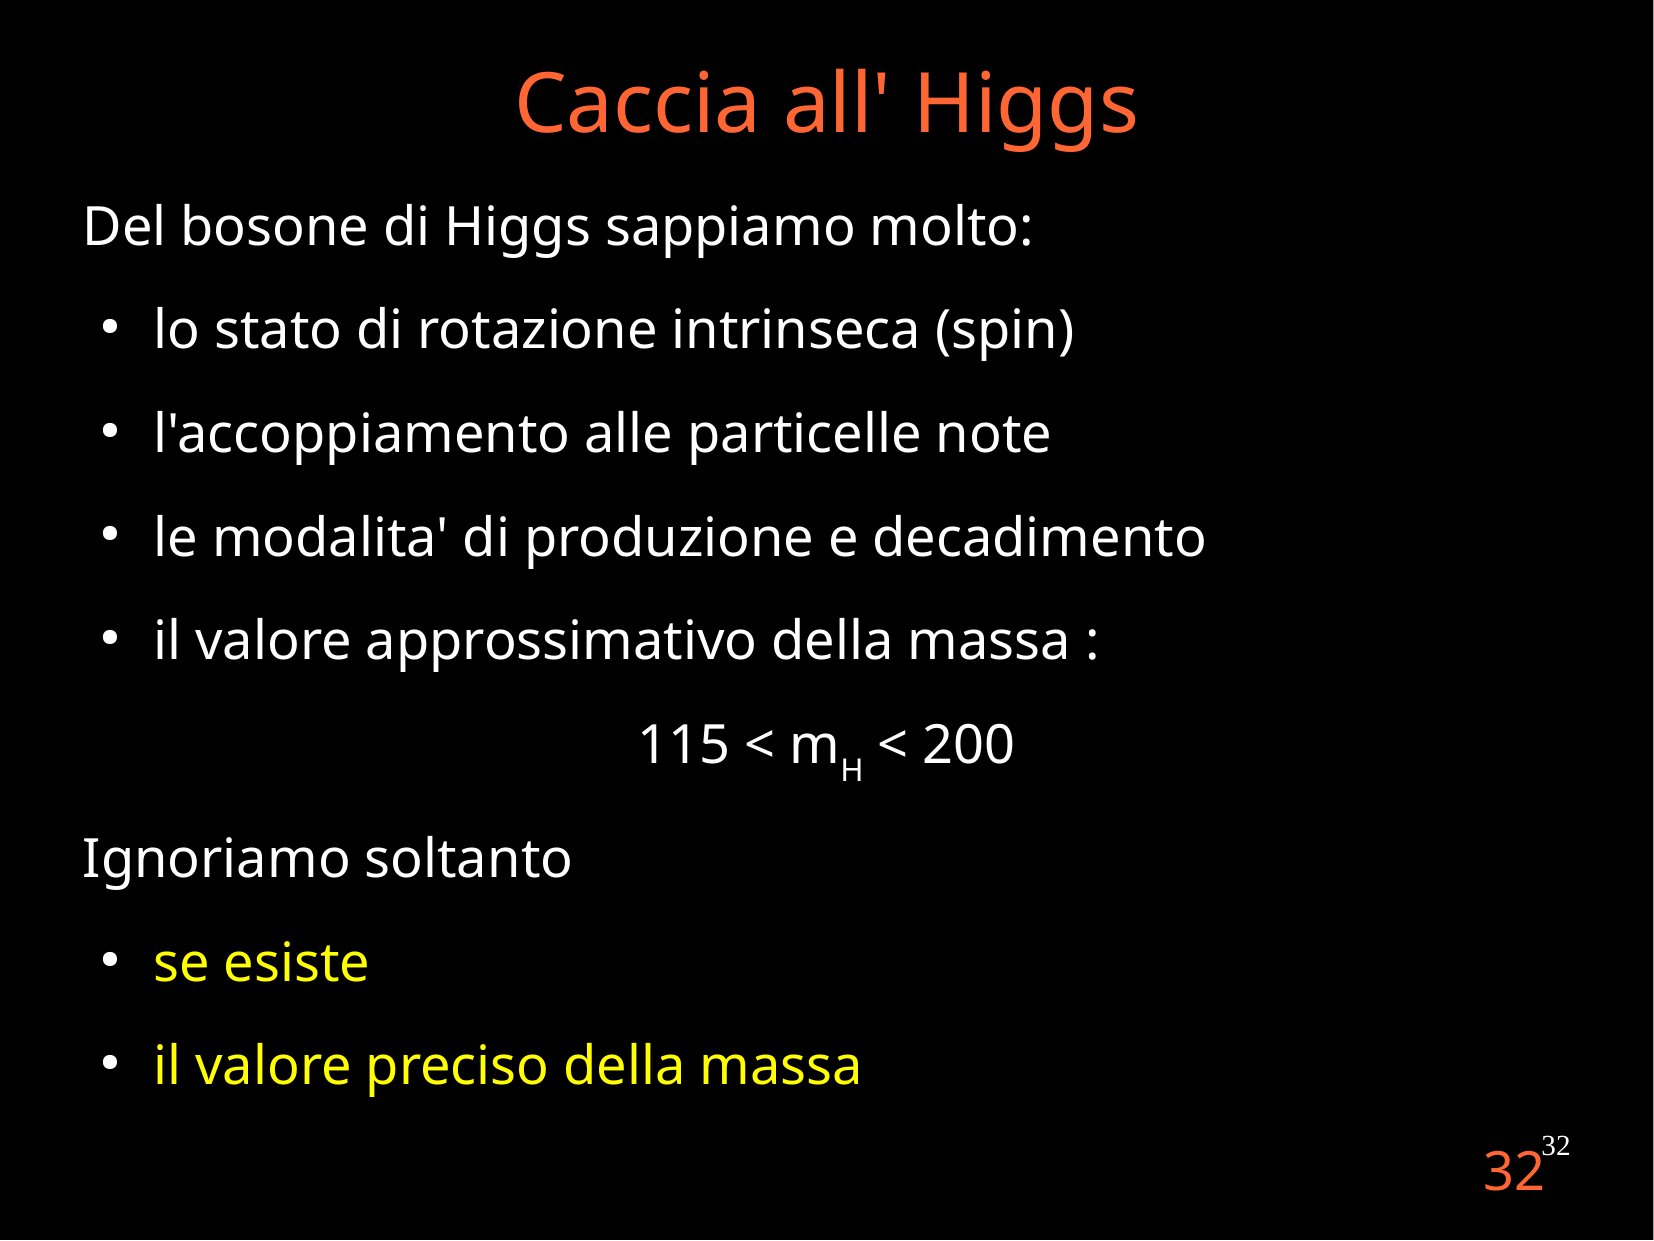

# Caccia all' Higgs
Del bosone di Higgs sappiamo molto:
lo stato di rotazione intrinseca (spin)
l'accoppiamento alle particelle note
le modalita' di produzione e decadimento
il valore approssimativo della massa :
115 < mH < 200
Ignoriamo soltanto
se esiste
il valore preciso della massa
32